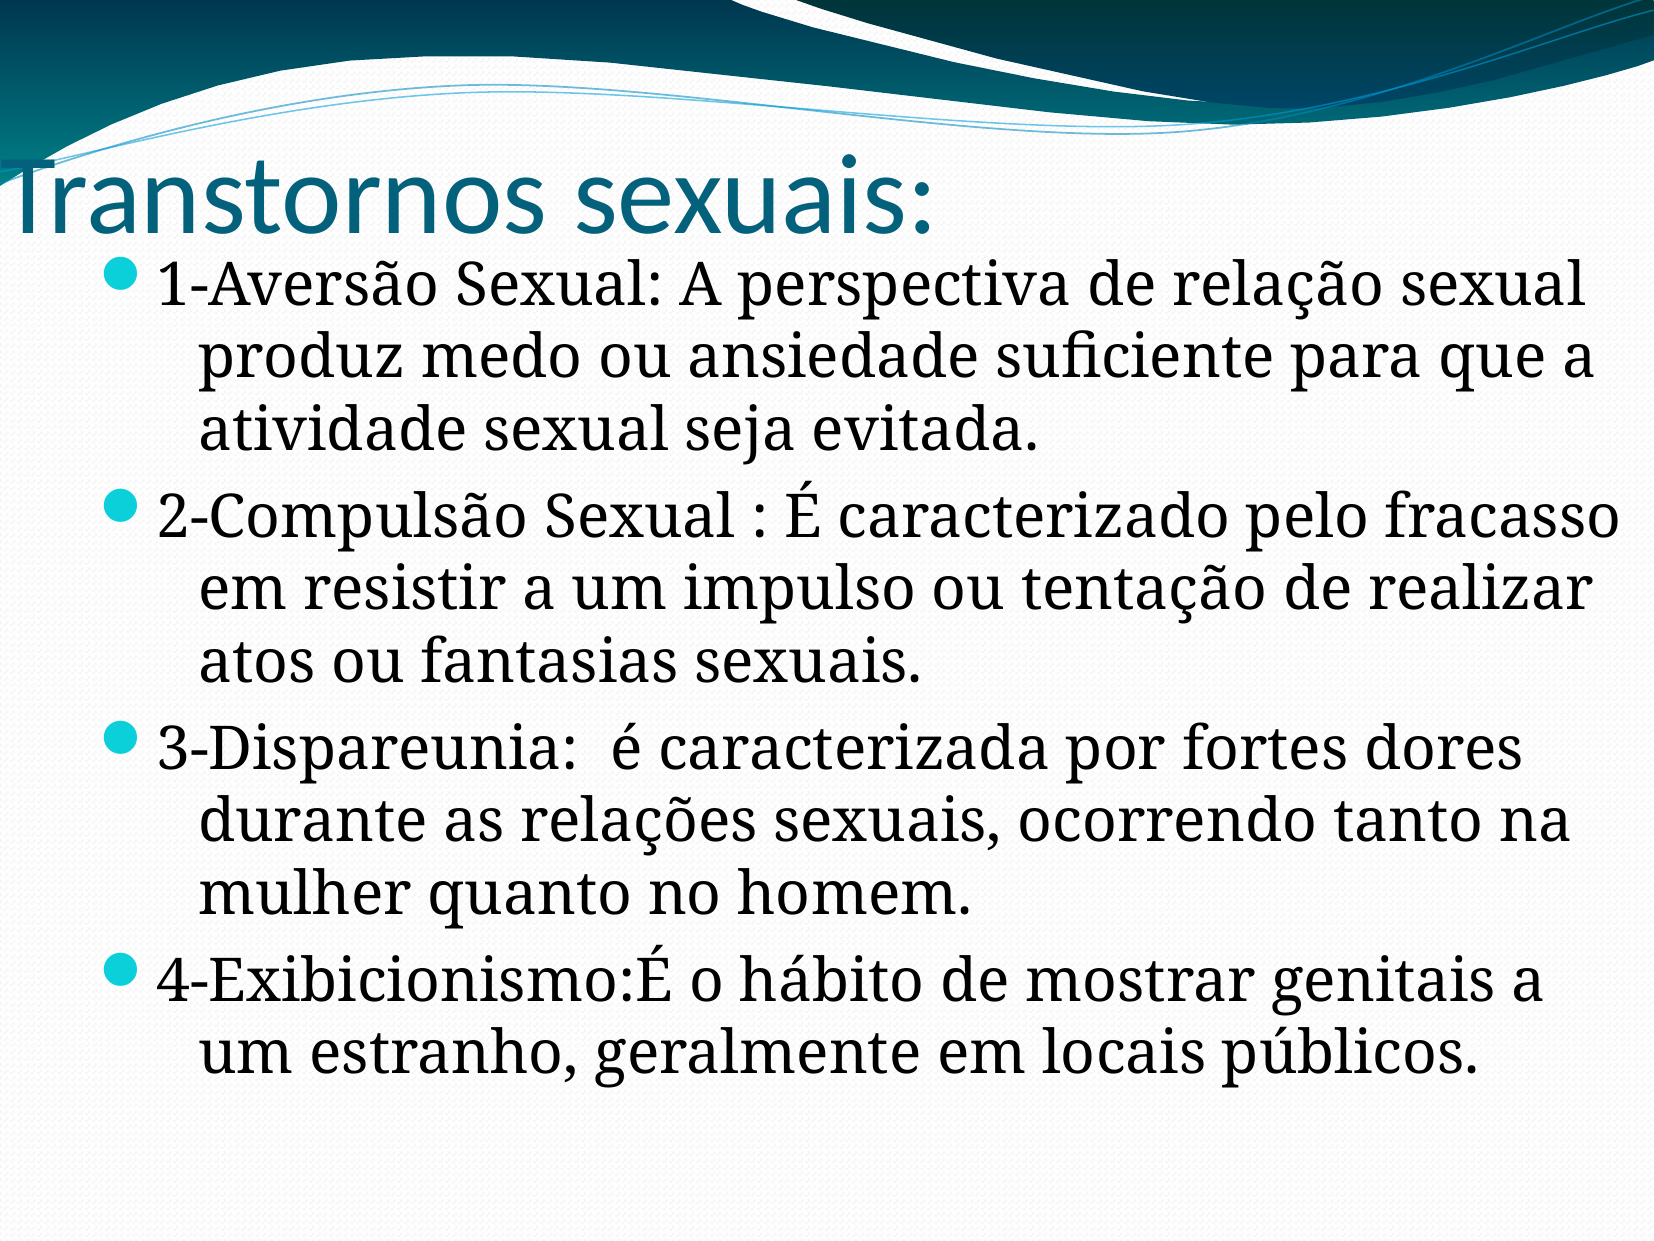

# Transtornos sexuais:
1-Aversão Sexual: A perspectiva de relação sexual produz medo ou ansiedade suficiente para que a atividade sexual seja evitada.
2-Compulsão Sexual : É caracterizado pelo fracasso em resistir a um impulso ou tentação de realizar atos ou fantasias sexuais.
3-Dispareunia: é caracterizada por fortes dores durante as relações sexuais, ocorrendo tanto na mulher quanto no homem.
4-Exibicionismo:É o hábito de mostrar genitais a um estranho, geralmente em locais públicos.